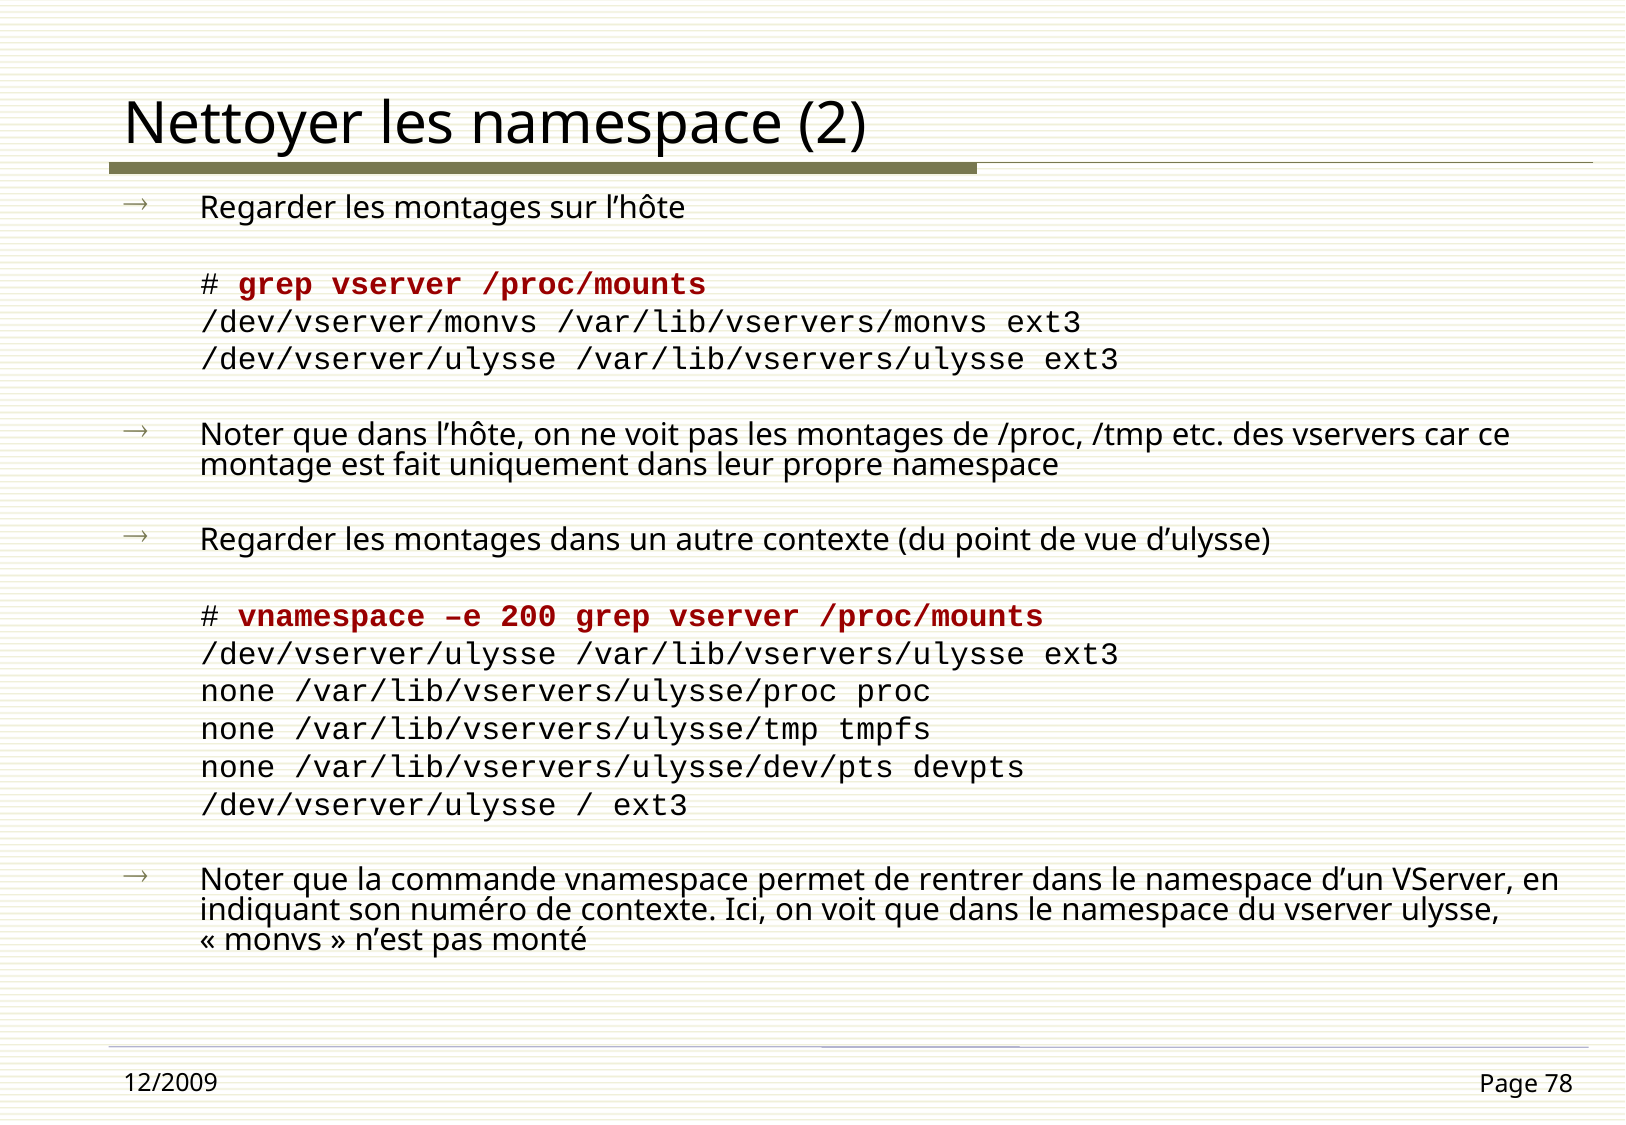

# Nettoyer les namespace (2)‏
Regarder les montages sur l’hôte
# grep vserver /proc/mounts
/dev/vserver/monvs /var/lib/vservers/monvs ext3
/dev/vserver/ulysse /var/lib/vservers/ulysse ext3
Noter que dans l’hôte, on ne voit pas les montages de /proc, /tmp etc. des vservers car ce montage est fait uniquement dans leur propre namespace
Regarder les montages dans un autre contexte (du point de vue d’ulysse)‏
# vnamespace –e 200 grep vserver /proc/mounts
/dev/vserver/ulysse /var/lib/vservers/ulysse ext3
none /var/lib/vservers/ulysse/proc proc
none /var/lib/vservers/ulysse/tmp tmpfs
none /var/lib/vservers/ulysse/dev/pts devpts
/dev/vserver/ulysse / ext3
Noter que la commande vnamespace permet de rentrer dans le namespace d’un VServer, en indiquant son numéro de contexte. Ici, on voit que dans le namespace du vserver ulysse, « monvs » n’est pas monté
78